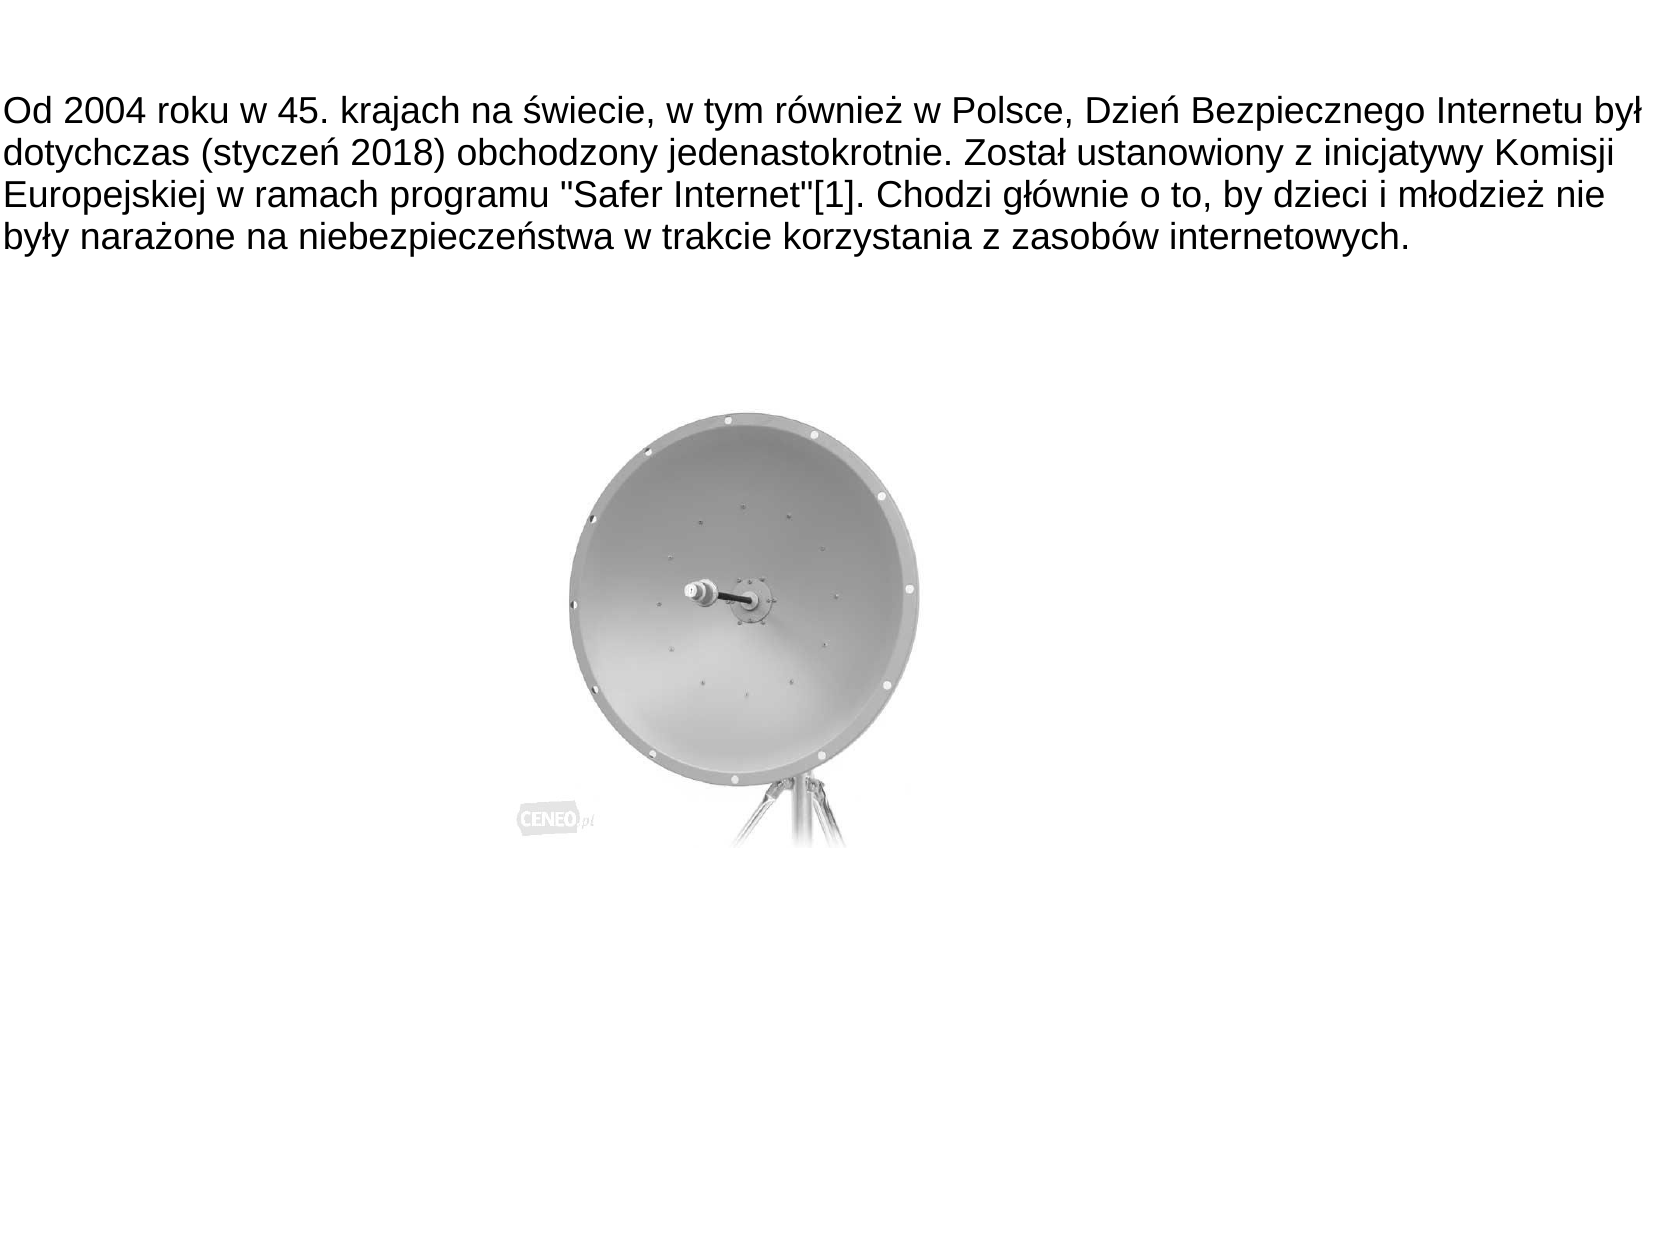

Od 2004 roku w 45. krajach na świecie, w tym również w Polsce, Dzień Bezpiecznego Internetu był dotychczas (styczeń 2018) obchodzony jedenastokrotnie. Został ustanowiony z inicjatywy Komisji Europejskiej w ramach programu "Safer Internet"[1]. Chodzi głównie o to, by dzieci i młodzież nie były narażone na niebezpieczeństwa w trakcie korzystania z zasobów internetowych.